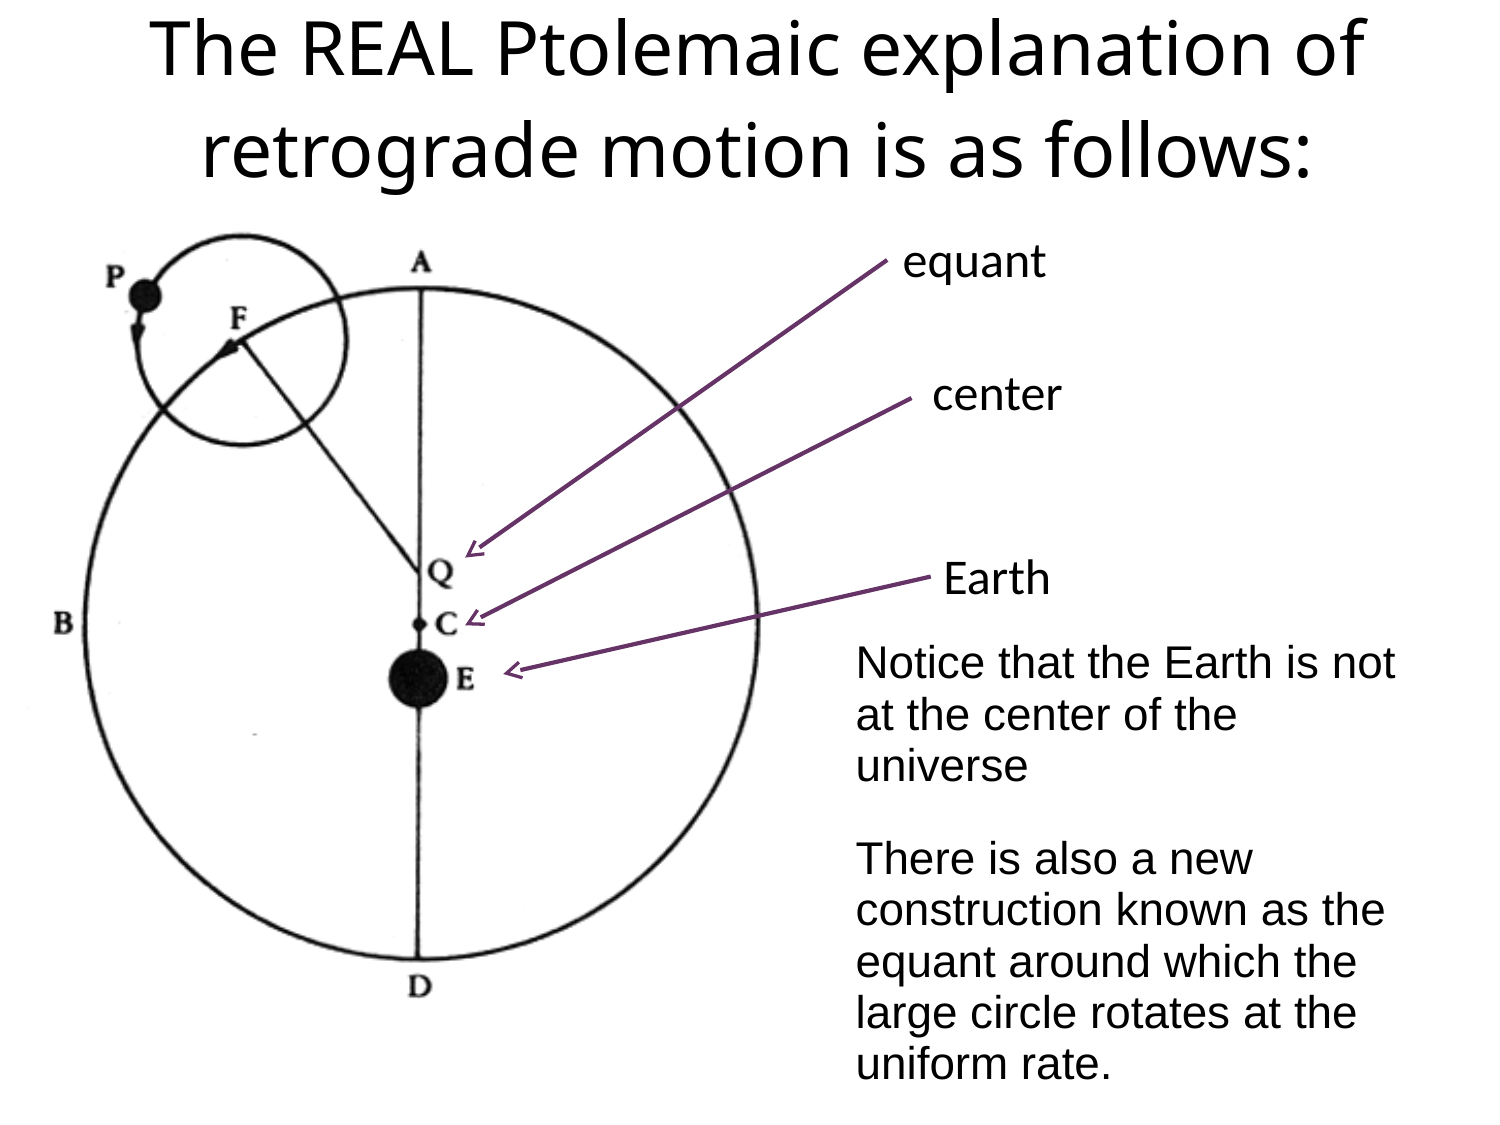

# The REAL Ptolemaic explanation of retrograde motion is as follows:
equant
center
Earth
Notice that the Earth is not at the center of the universe
There is also a new construction known as the equant around which the large circle rotates at the uniform rate.